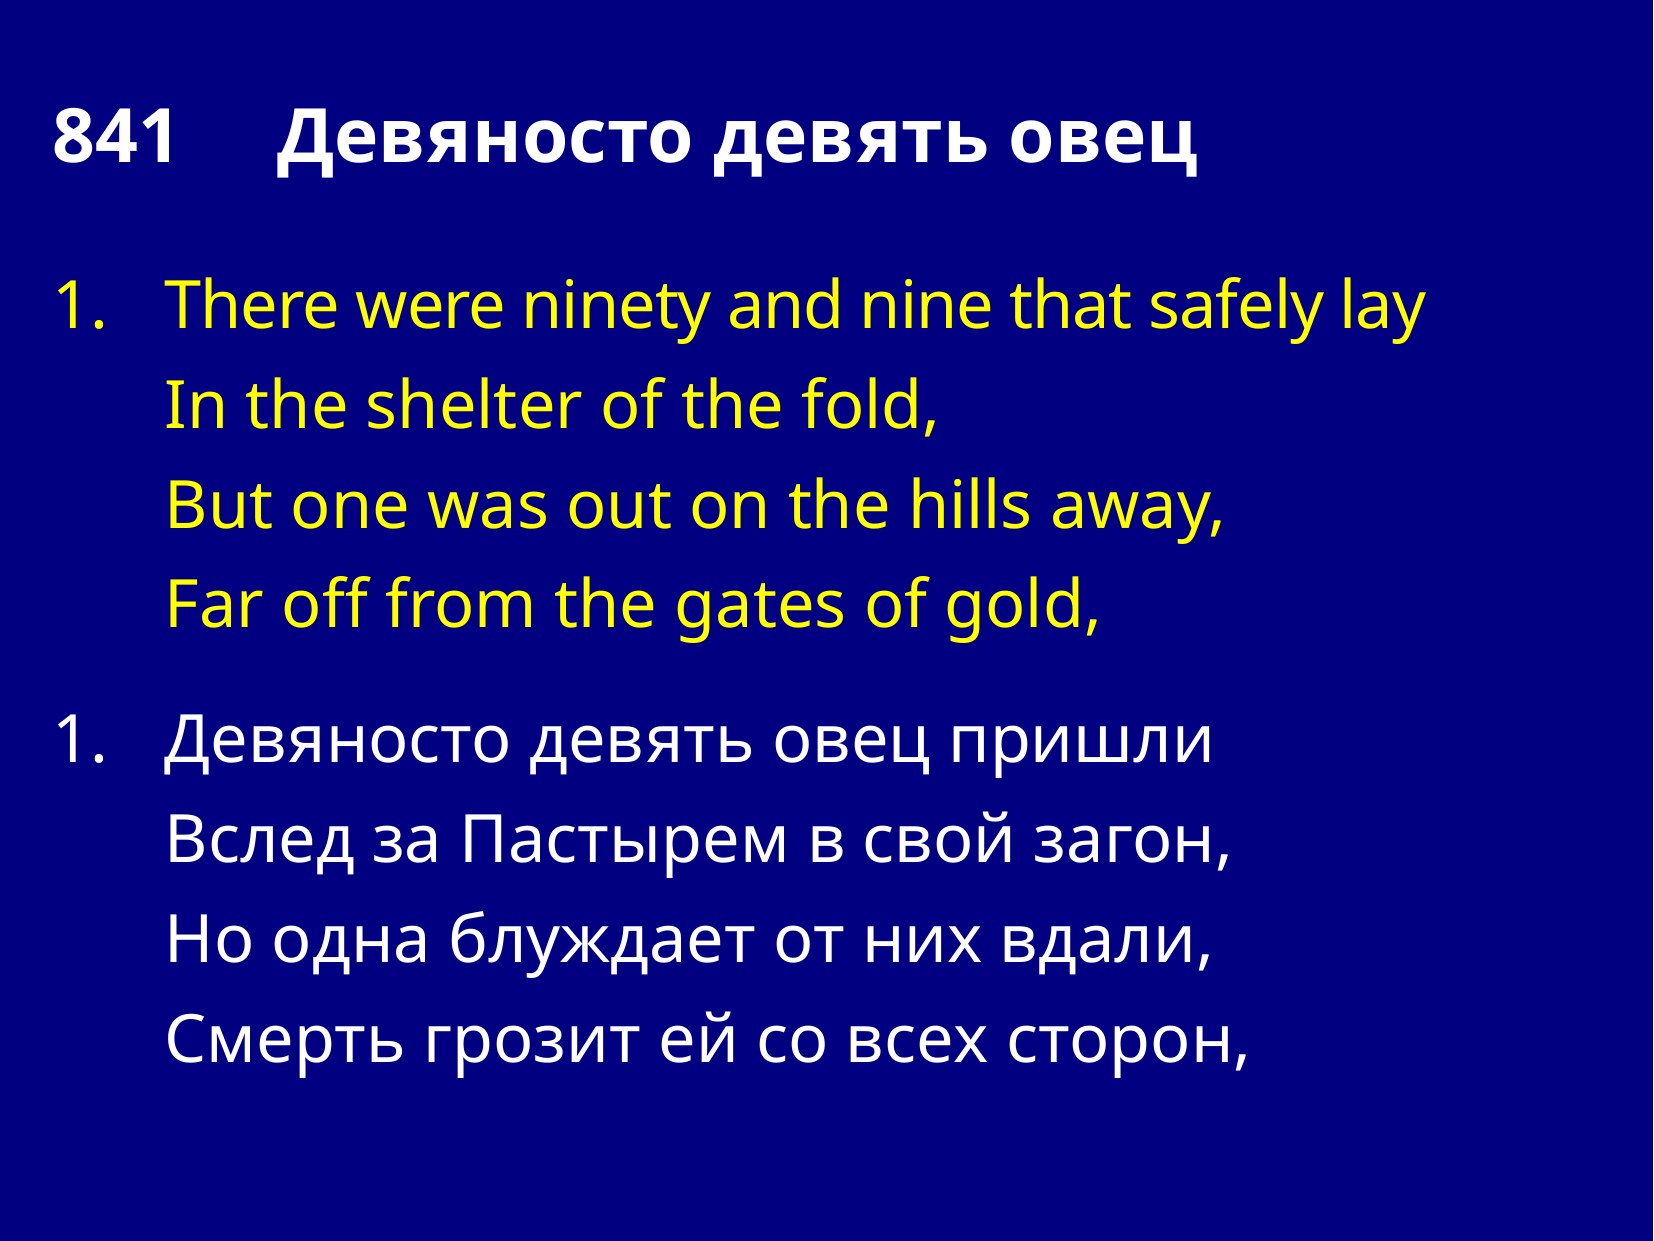

841	Девяносто девять овец
1.	There were ninety and nine that safely lay
	In the shelter of the fold,
	But one was out on the hills away,
	Far off from the gates of gold,
1.	Девяносто девять овец пришли
	Вслед за Пастырем в свой загон,
	Но одна блуждает от них вдали,
	Смерть грозит ей со всех сторон,